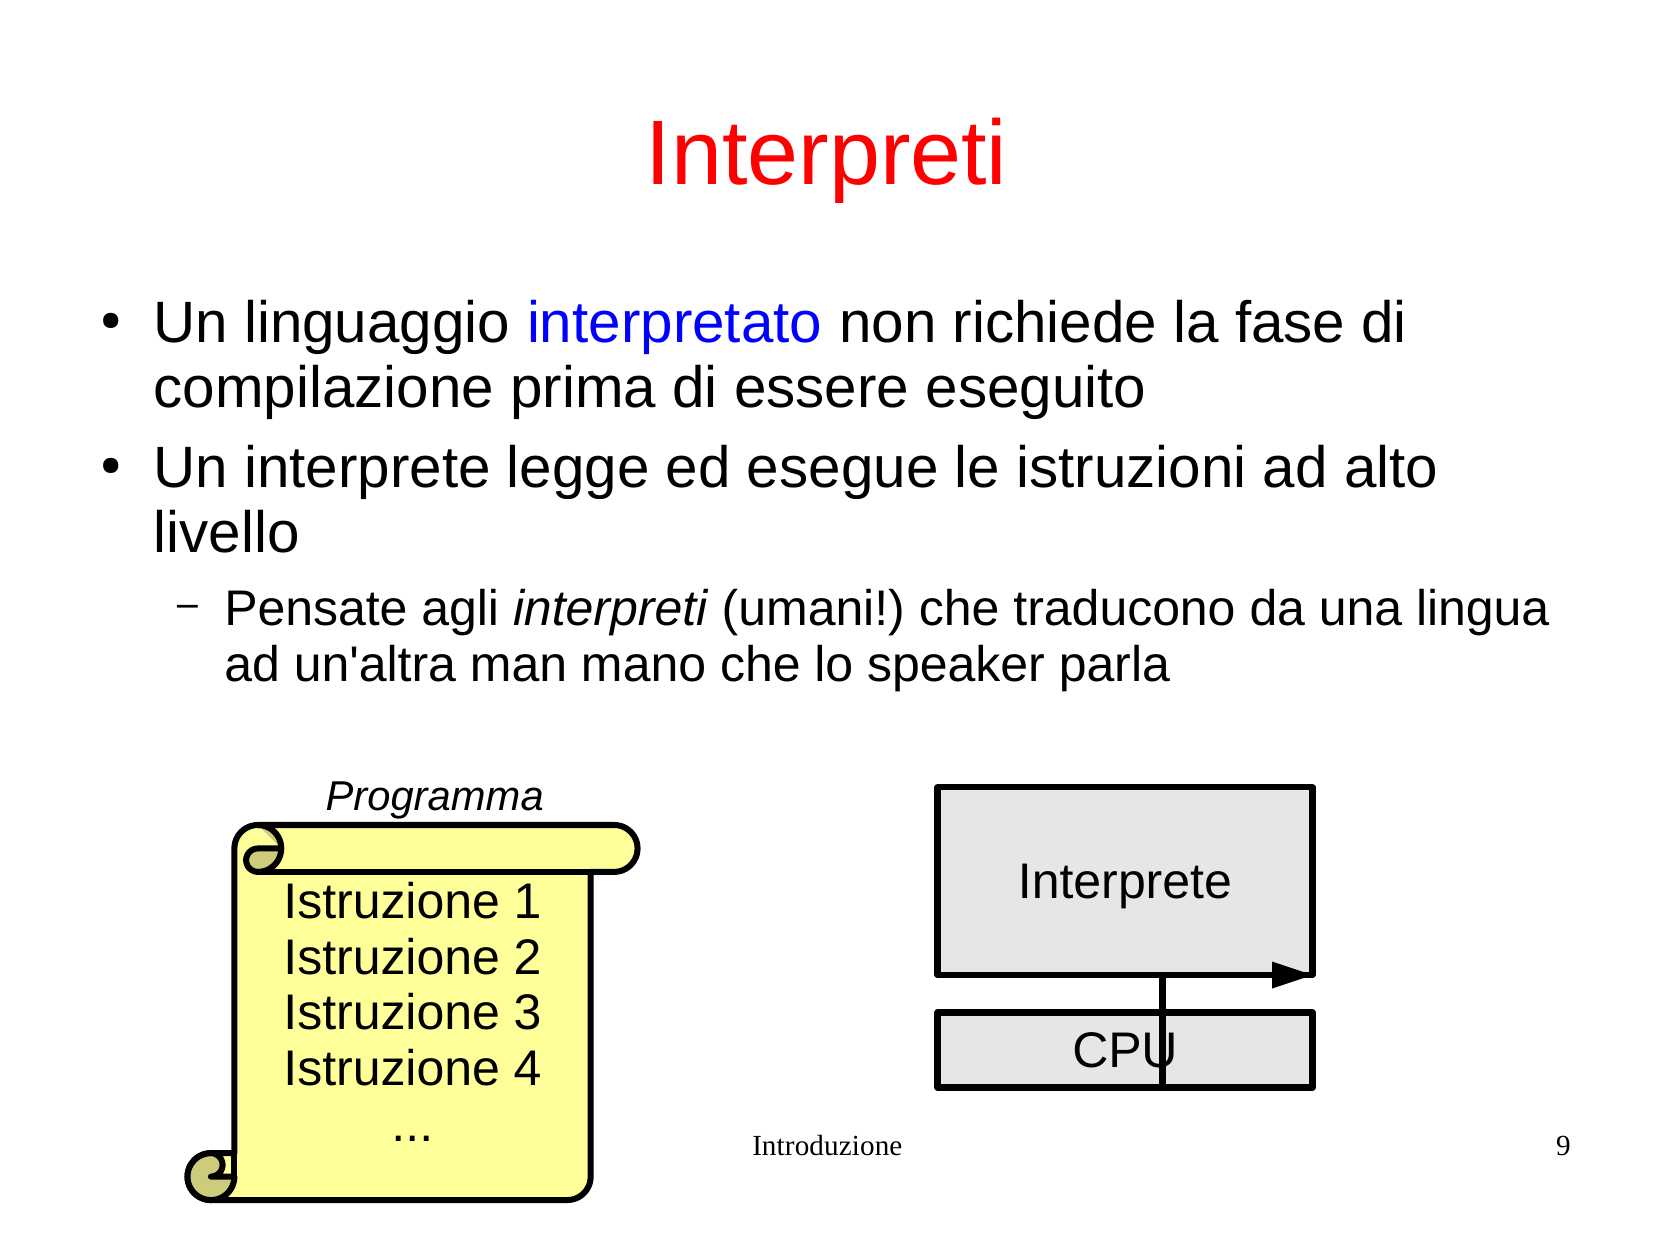

# Interpreti
Un linguaggio interpretato non richiede la fase di compilazione prima di essere eseguito
Un interprete legge ed esegue le istruzioni ad alto livello
Pensate agli interpreti (umani!) che traducono da una lingua ad un'altra man mano che lo speaker parla
Programma
Interprete
Istruzione 1
Istruzione 2
Istruzione 3
Istruzione 4
...
CPU
Introduzione
9